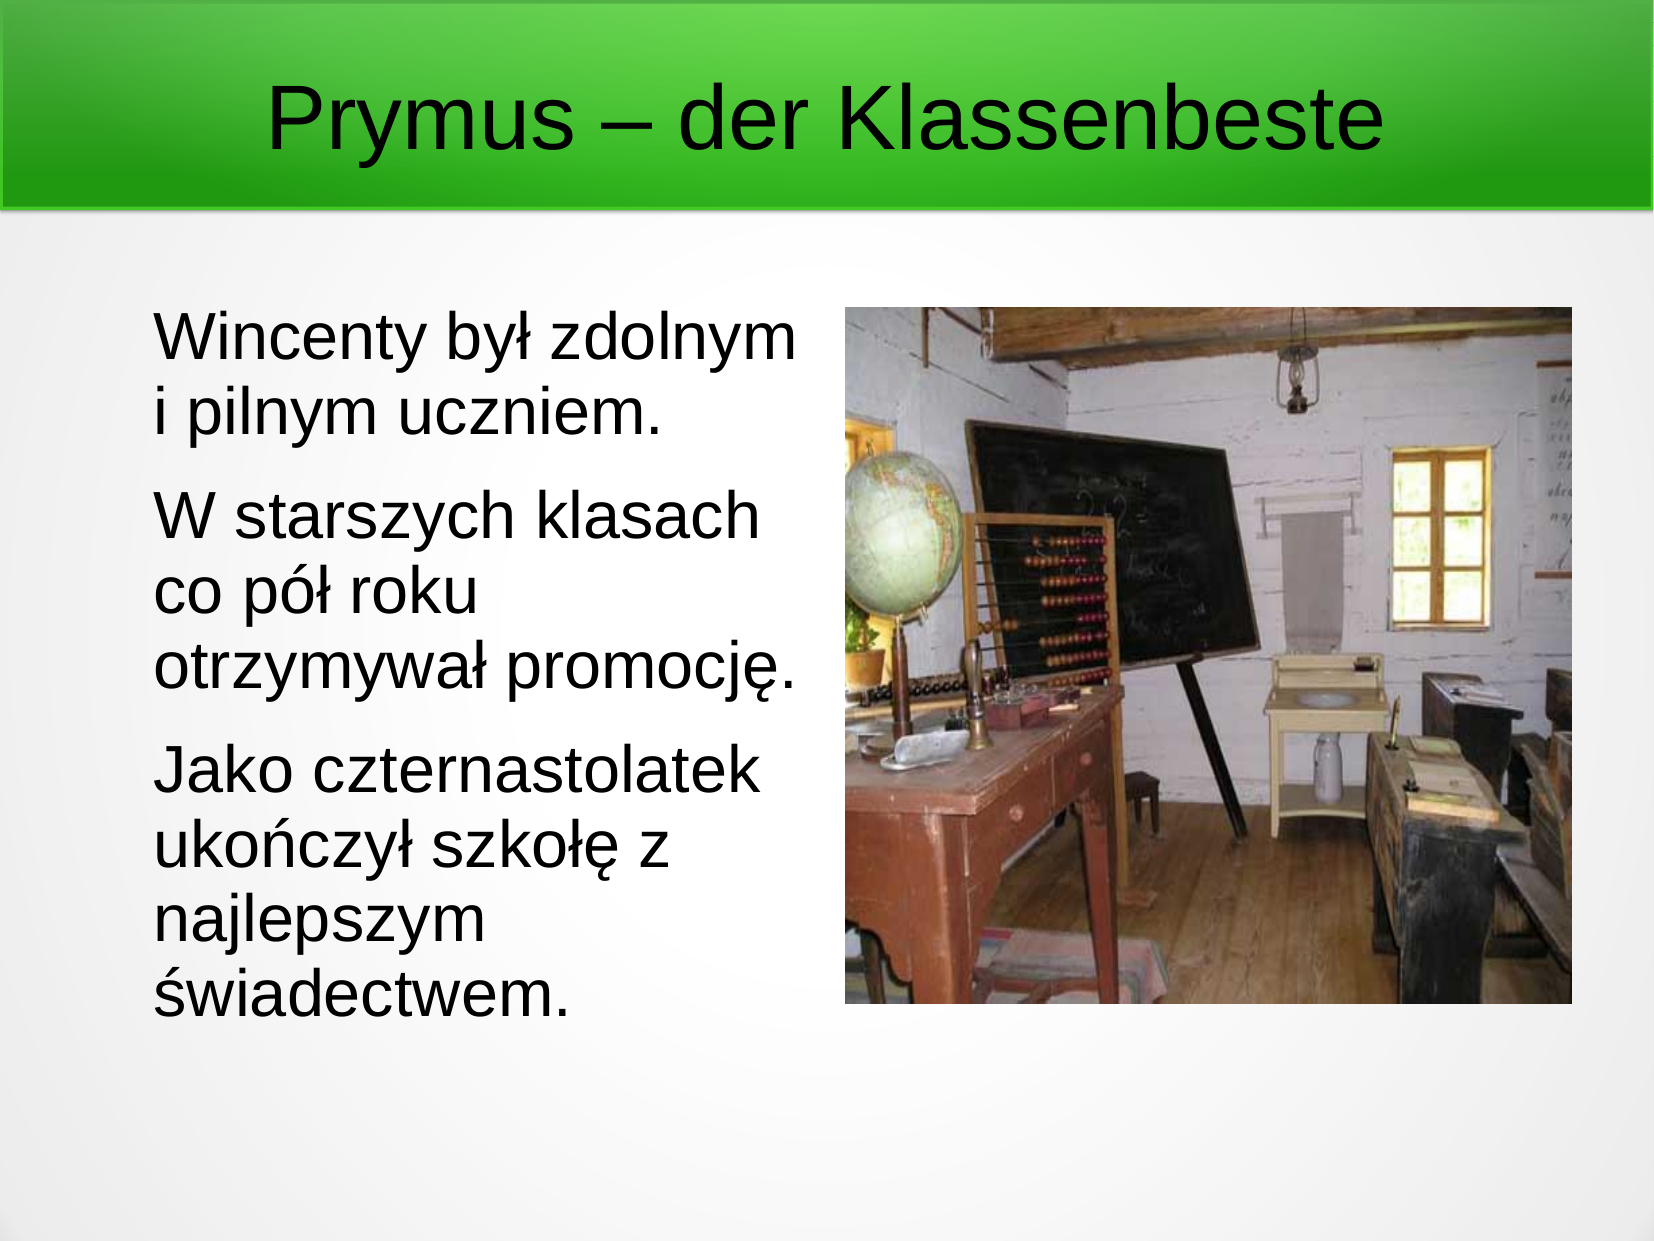

# Prymus – der Klassenbeste
Wincenty był zdolnym i pilnym uczniem.
W starszych klasach co pół roku otrzymywał promocję.
Jako czternastolatek ukończył szkołę z najlepszym świadectwem.